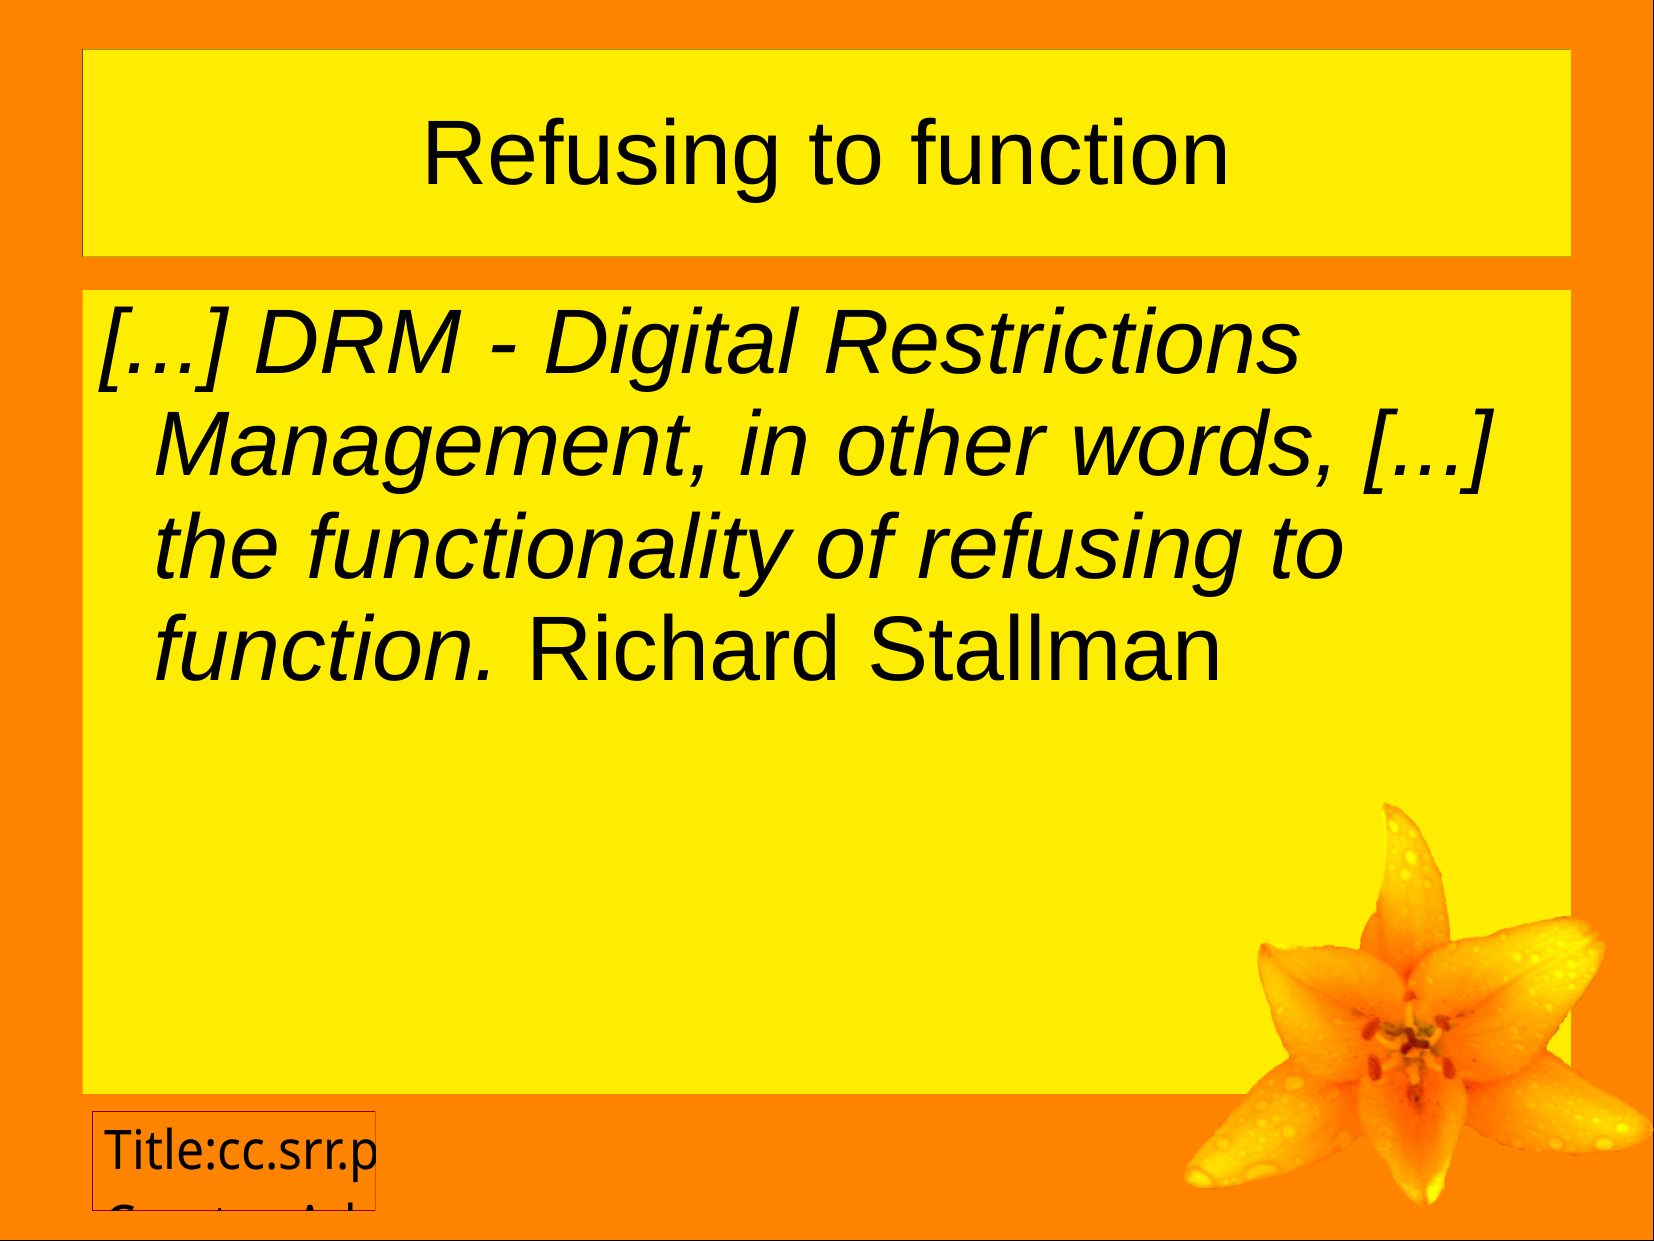

# Refusing to function
[...] DRM - Digital Restrictions Management, in other words, [...] the functionality of refusing to function. Richard Stallman